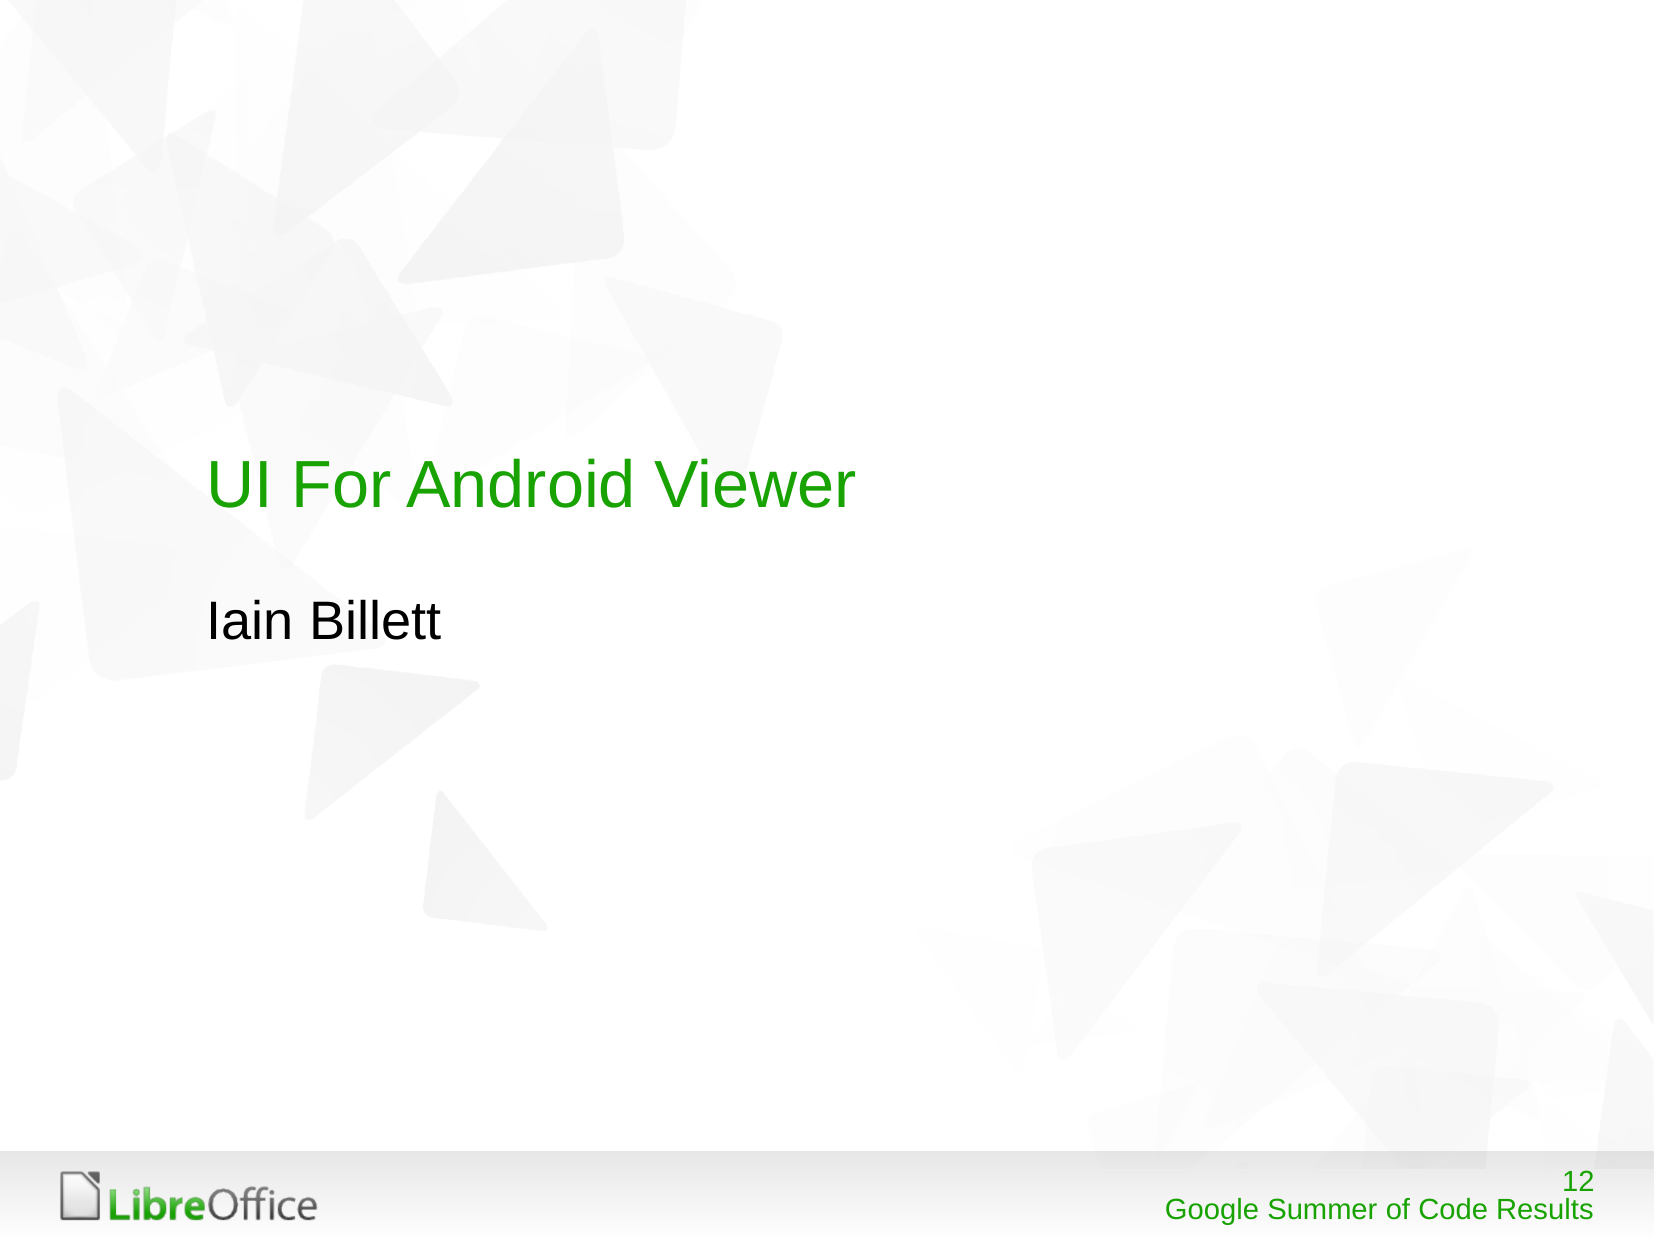

# UI For Android Viewer
Iain Billett
12
Google Summer of Code Results